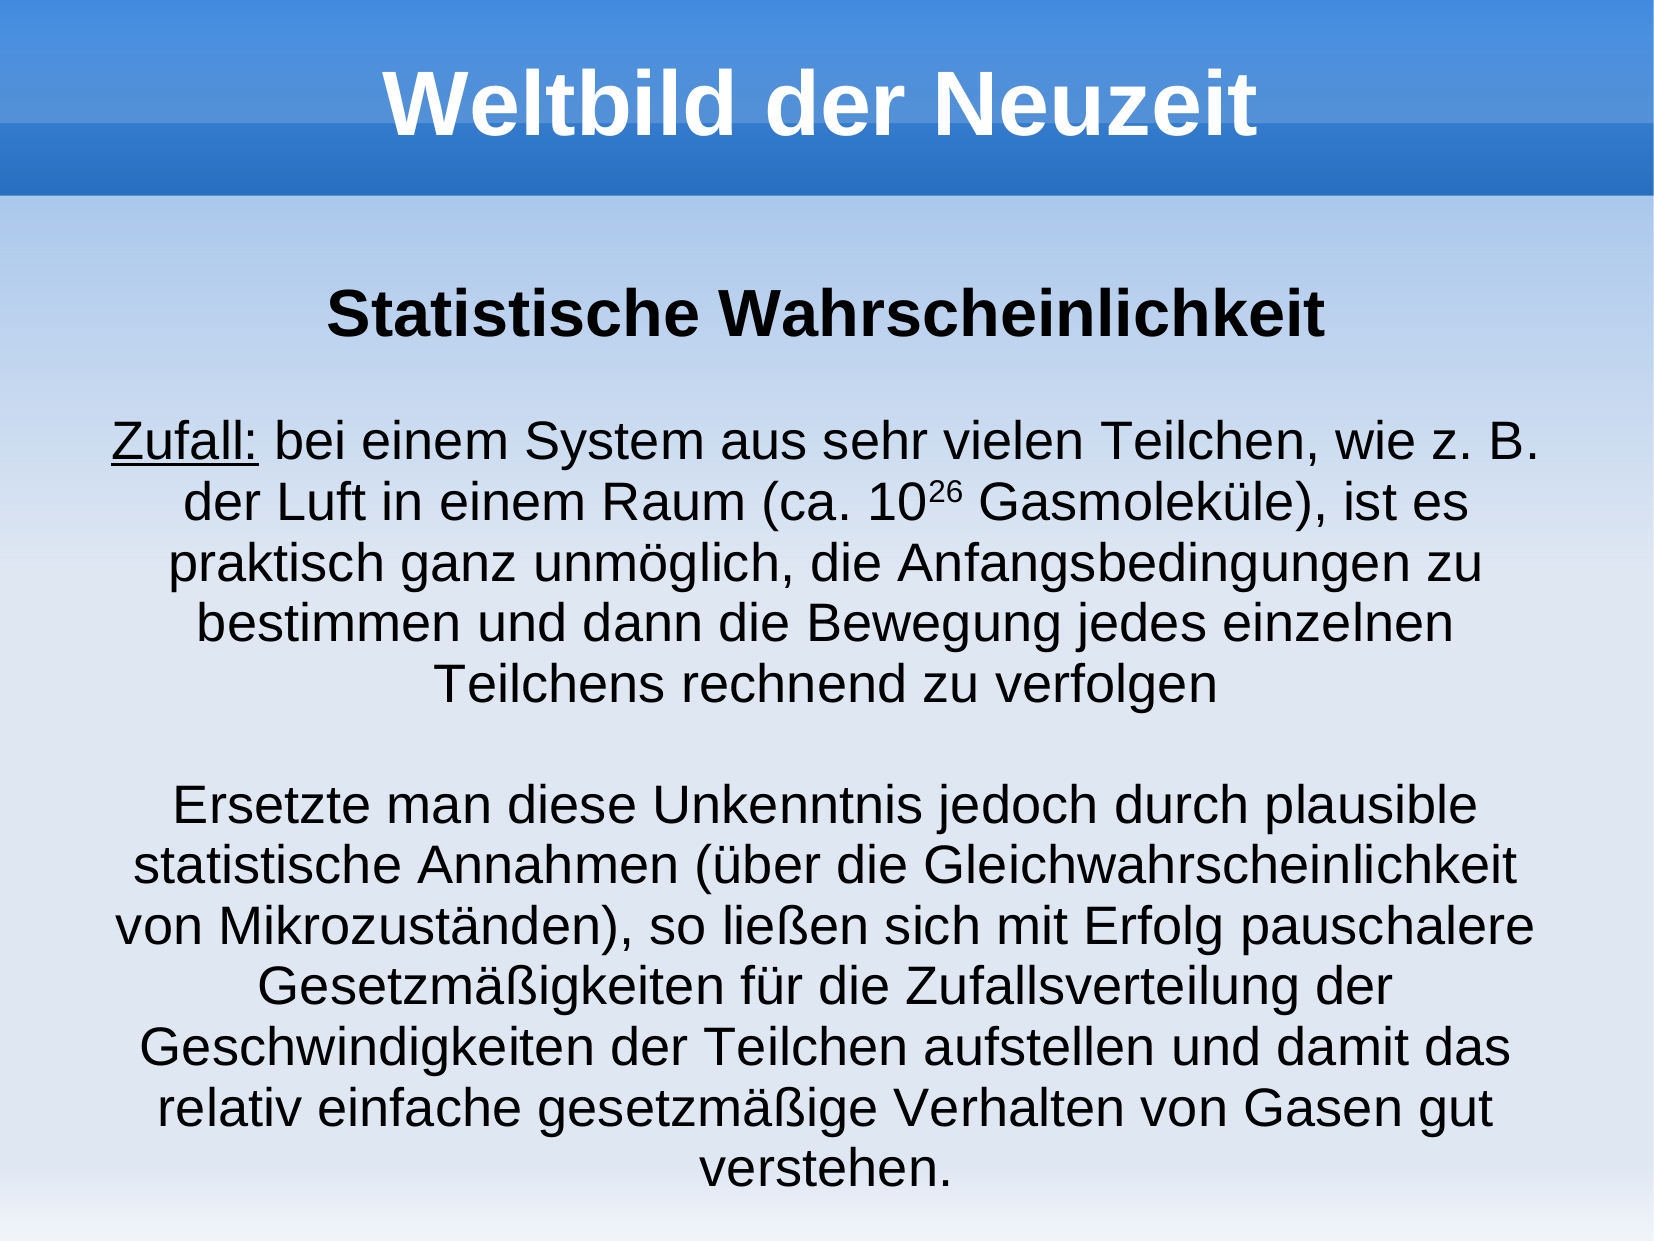

# Weltbild der Neuzeit
Statistische Wahrscheinlichkeit
Zufall: bei einem System aus sehr vielen Teilchen, wie z. B. der Luft in einem Raum (ca. 1026 Gasmoleküle), ist es praktisch ganz unmöglich, die Anfangsbedingungen zu bestimmen und dann die Bewegung jedes einzelnen Teilchens rechnend zu verfolgen
Ersetzte man diese Unkenntnis jedoch durch plausible statistische Annahmen (über die Gleichwahrscheinlichkeit von Mikrozuständen), so ließen sich mit Erfolg pauschalere Gesetzmäßigkeiten für die Zufallsverteilung der Geschwindigkeiten der Teilchen aufstellen und damit das relativ einfache gesetzmäßige Verhalten von Gasen gut verstehen.